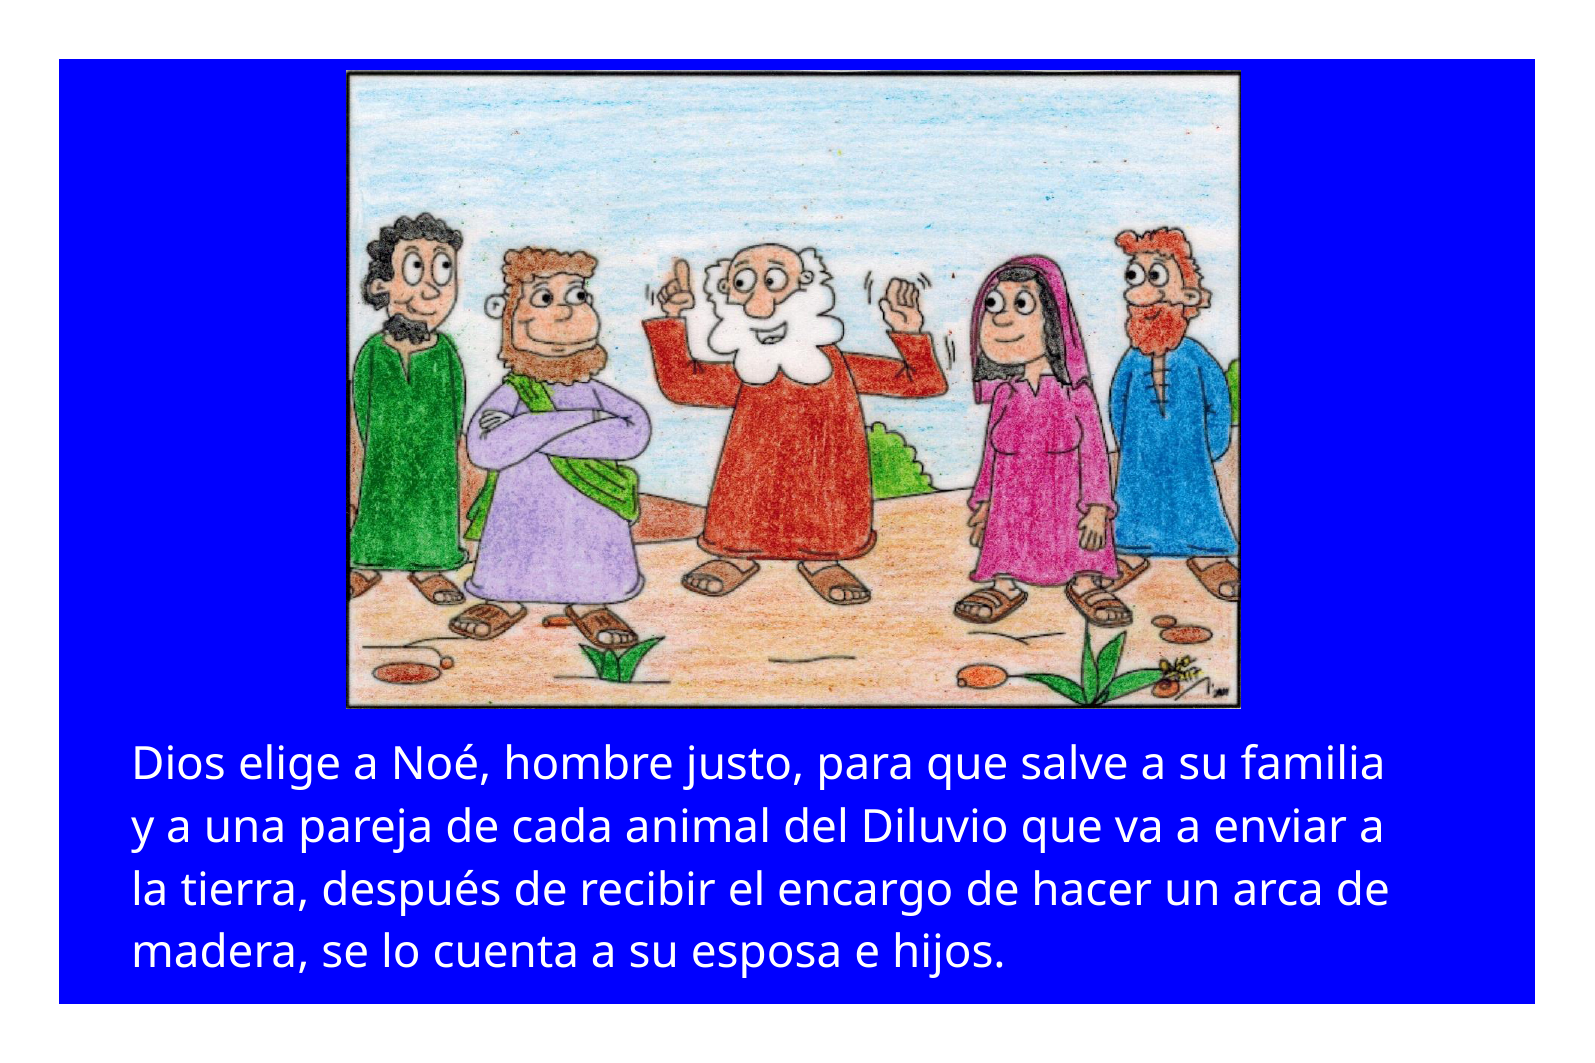

# Dios elige a Noé, hombre justo, para que salve a su familia y a una pareja de cada animal del Diluvio que va a enviar a la tierra, después de recibir el encargo de hacer un arca de madera, se lo cuenta a su esposa e hijos.